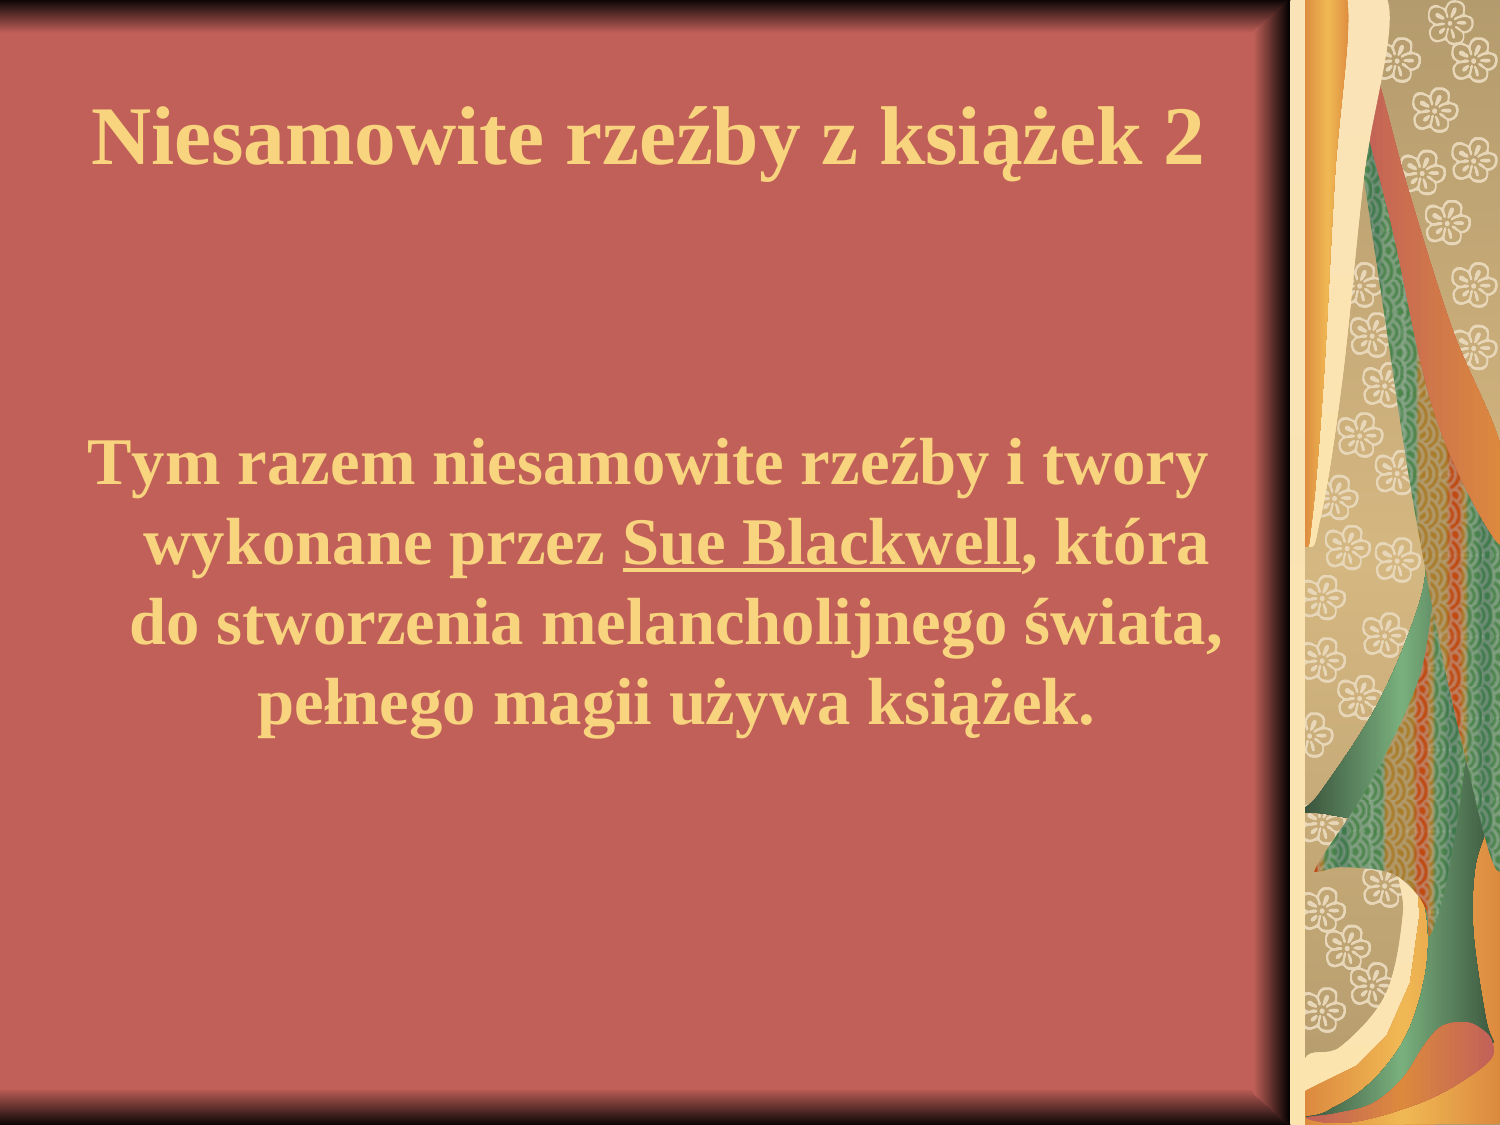

# Niesamowite rzeźby z książek 2
Tym razem niesamowite rzeźby i twory wykonane przez Sue Blackwell, która do stworzenia melancholijnego świata, pełnego magii używa książek.